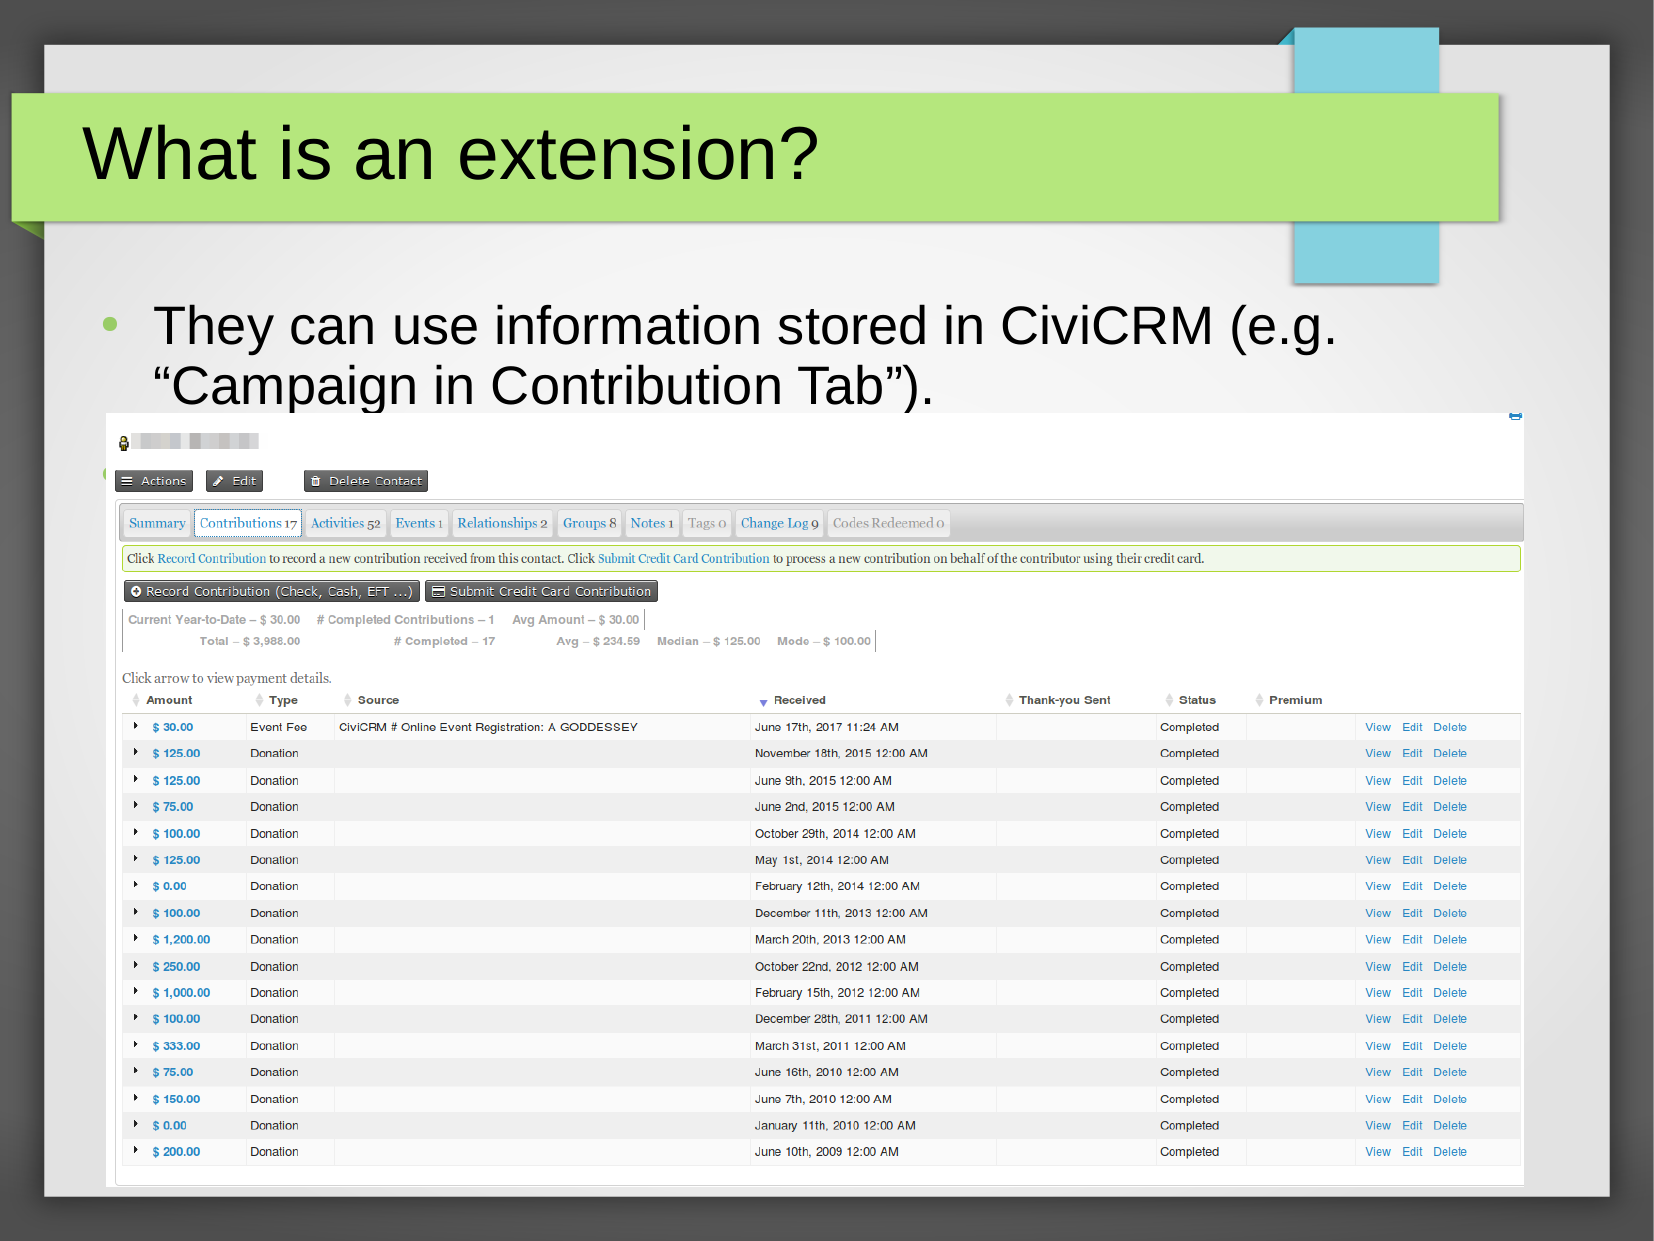

# What is an extension?
They can use information stored in CiviCRM (e.g. “Campaign in Contribution Tab”).